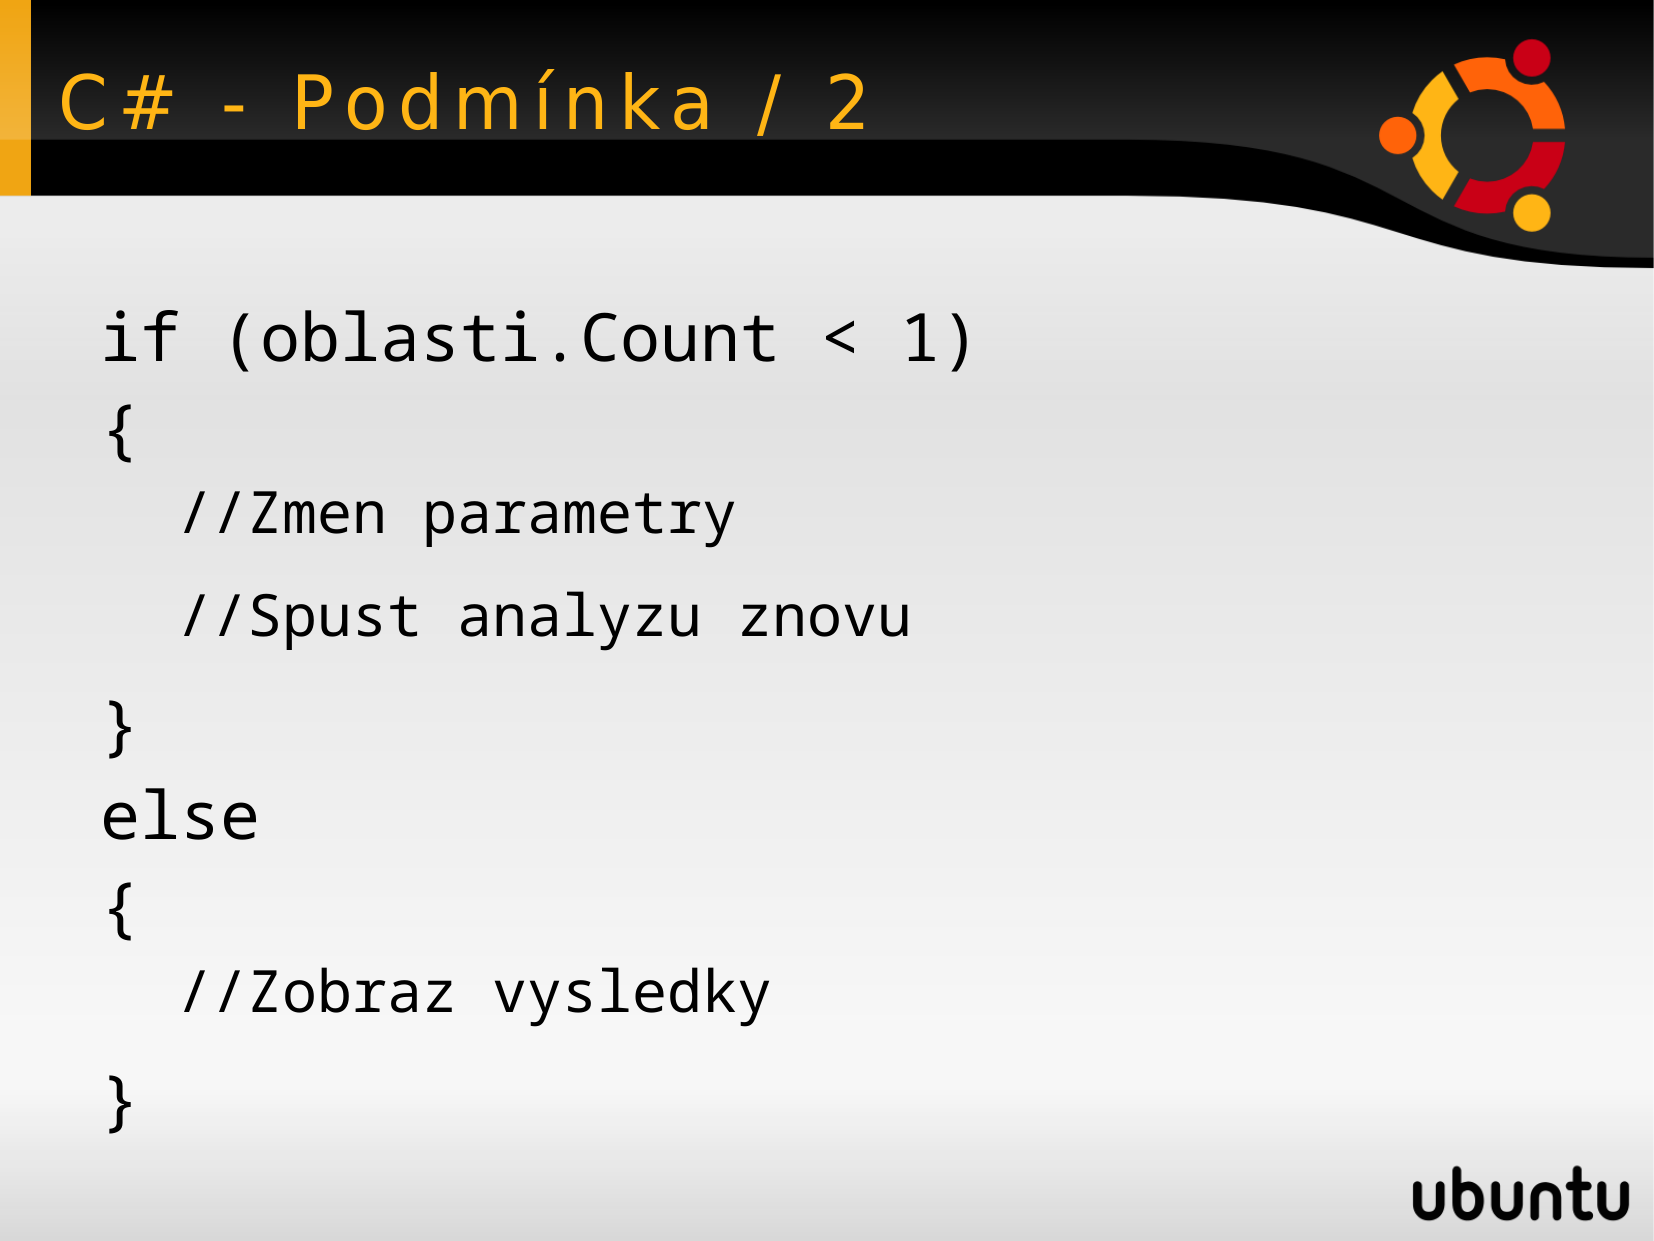

# C# - Podmínka / 2
if (oblasti.Count < 1)
{
//Zmen parametry
//Spust analyzu znovu
}
else
{
//Zobraz vysledky
}